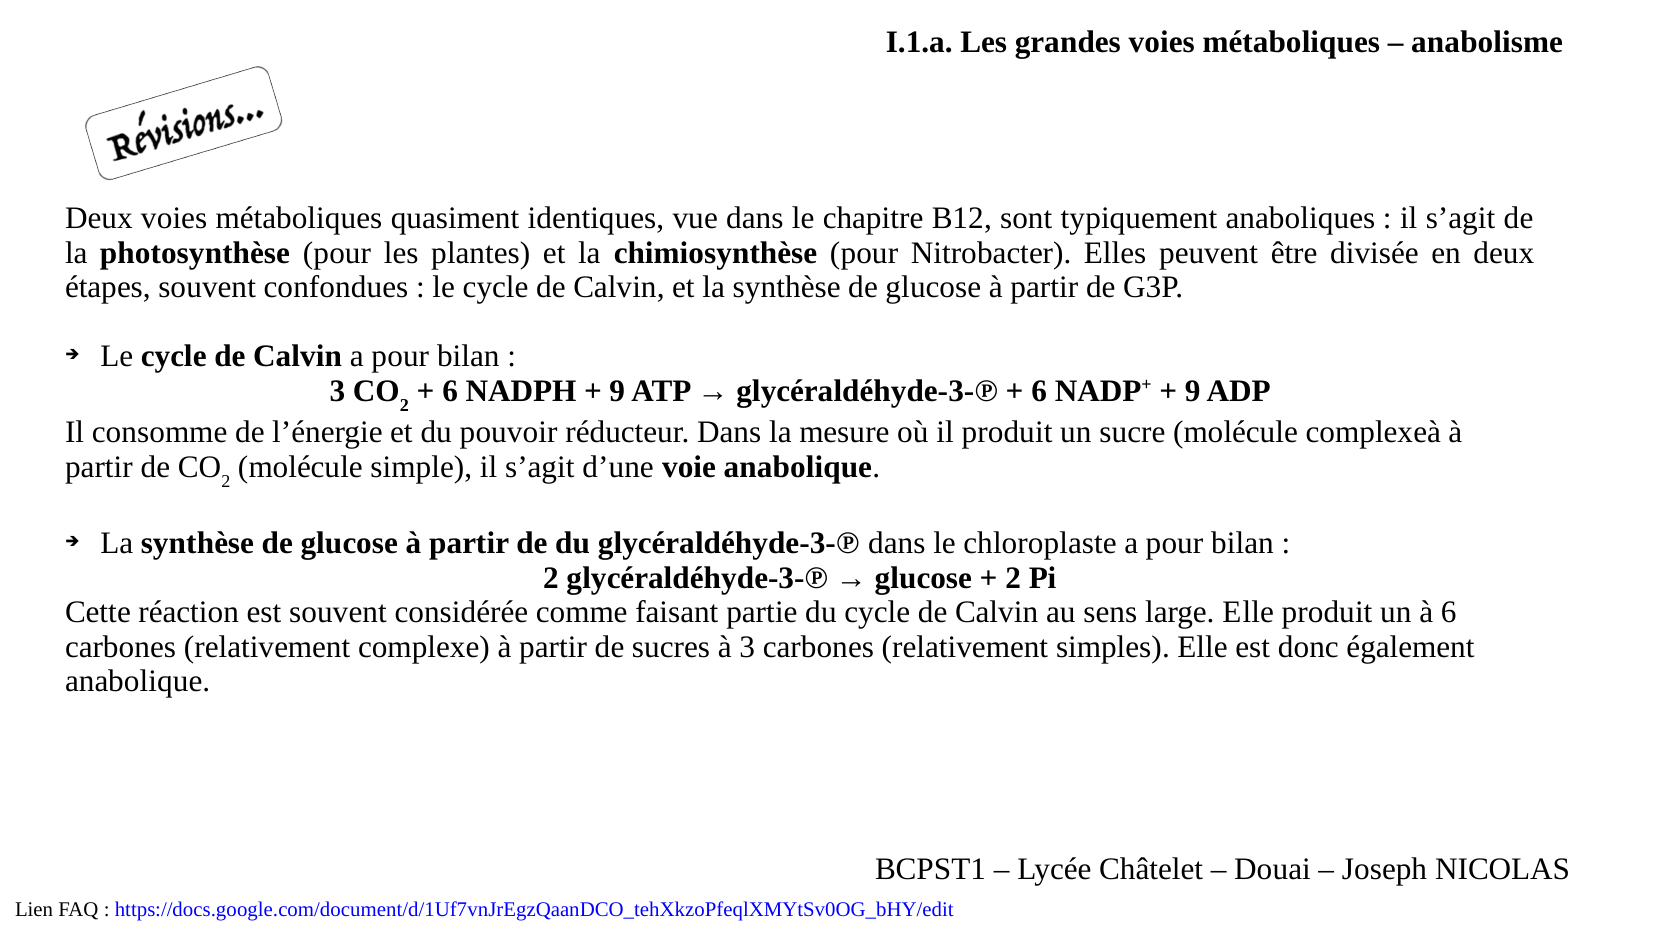

I.1.a. Les grandes voies métaboliques – anabolisme
Deux voies métaboliques quasiment identiques, vue dans le chapitre B12, sont typiquement anaboliques : il s’agit de la photosynthèse (pour les plantes) et la chimiosynthèse (pour Nitrobacter). Elles peuvent être divisée en deux étapes, souvent confondues : le cycle de Calvin, et la synthèse de glucose à partir de G3P.
Le cycle de Calvin a pour bilan :
3 CO2 + 6 NADPH + 9 ATP → glycéraldéhyde-3-℗ + 6 NADP+ + 9 ADP
Il consomme de l’énergie et du pouvoir réducteur. Dans la mesure où il produit un sucre (molécule complexeà à partir de CO2 (molécule simple), il s’agit d’une voie anabolique.
La synthèse de glucose à partir de du glycéraldéhyde-3-℗ dans le chloroplaste a pour bilan :
2 glycéraldéhyde-3-℗ → glucose + 2 Pi
Cette réaction est souvent considérée comme faisant partie du cycle de Calvin au sens large. Elle produit un à 6 carbones (relativement complexe) à partir de sucres à 3 carbones (relativement simples). Elle est donc également anabolique.
BCPST1 – Lycée Châtelet – Douai – Joseph NICOLAS
Lien FAQ : https://docs.google.com/document/d/1Uf7vnJrEgzQaanDCO_tehXkzoPfeqlXMYtSv0OG_bHY/edit